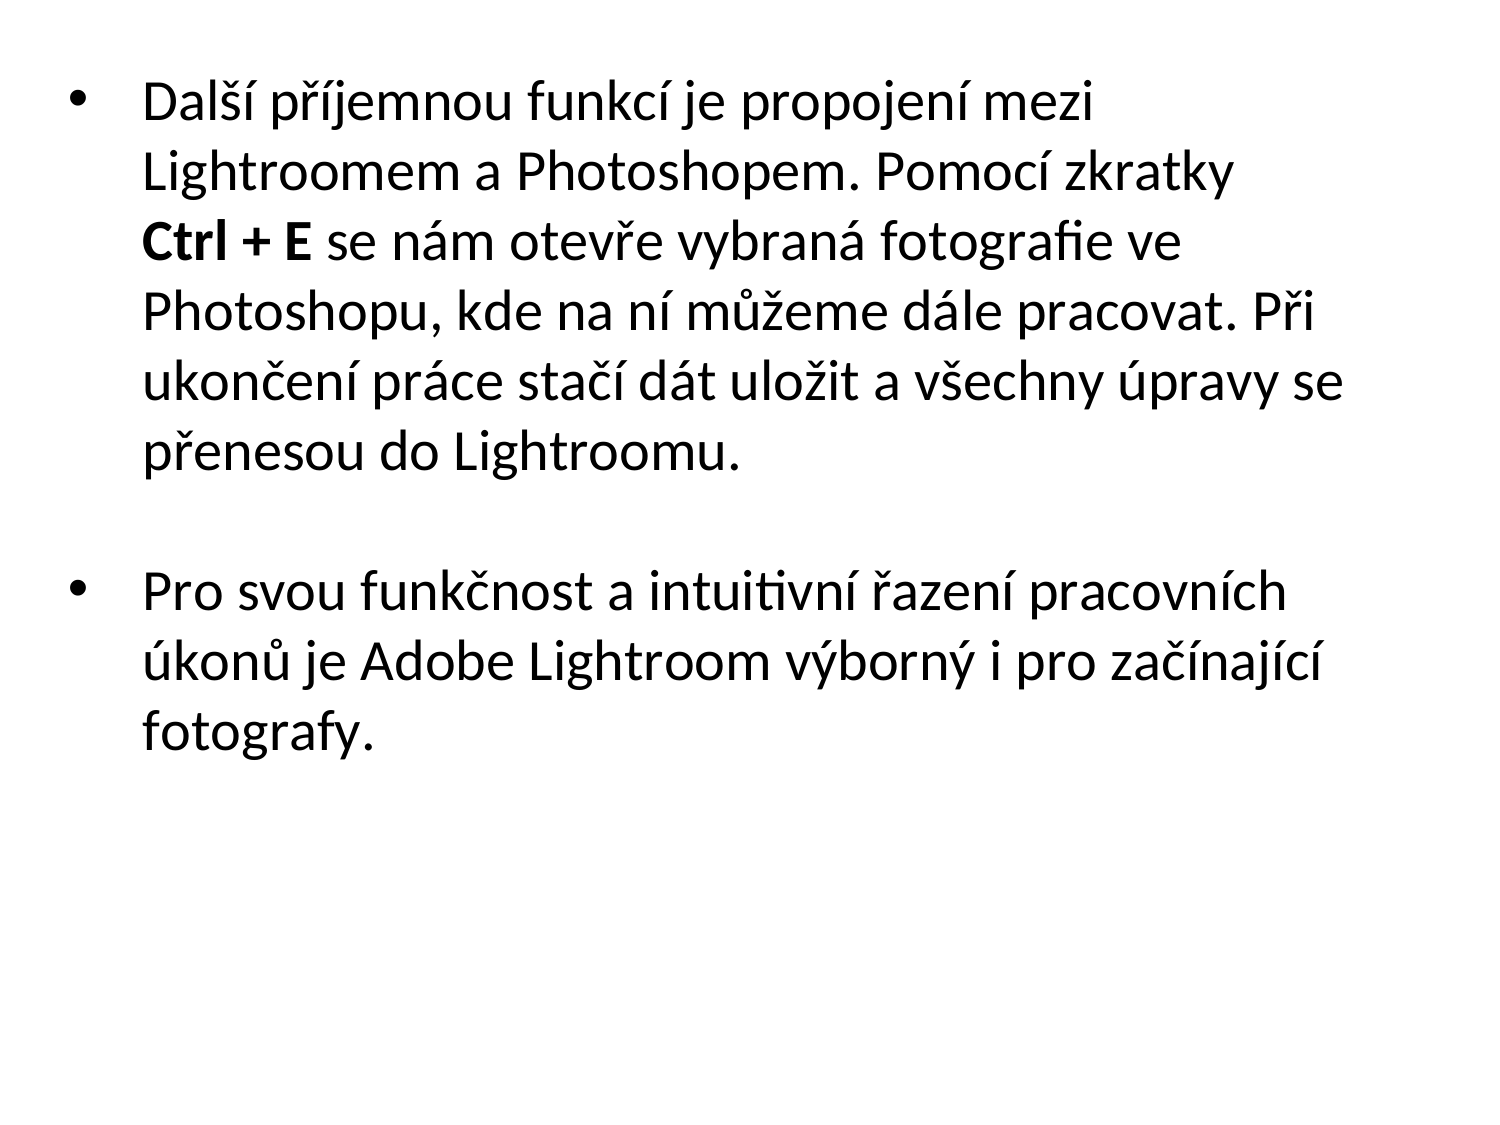

Další příjemnou funkcí je propojení mezi Lightroomem a Photoshopem. Pomocí zkratky
Ctrl + E se nám otevře vybraná fotografie ve Photoshopu, kde na ní můžeme dále pracovat. Při ukončení práce stačí dát uložit a všechny úpravy se přenesou do Lightroomu.
Pro svou funkčnost a intuitivní řazení pracovních úkonů je Adobe Lightroom výborný i pro začínající fotografy.